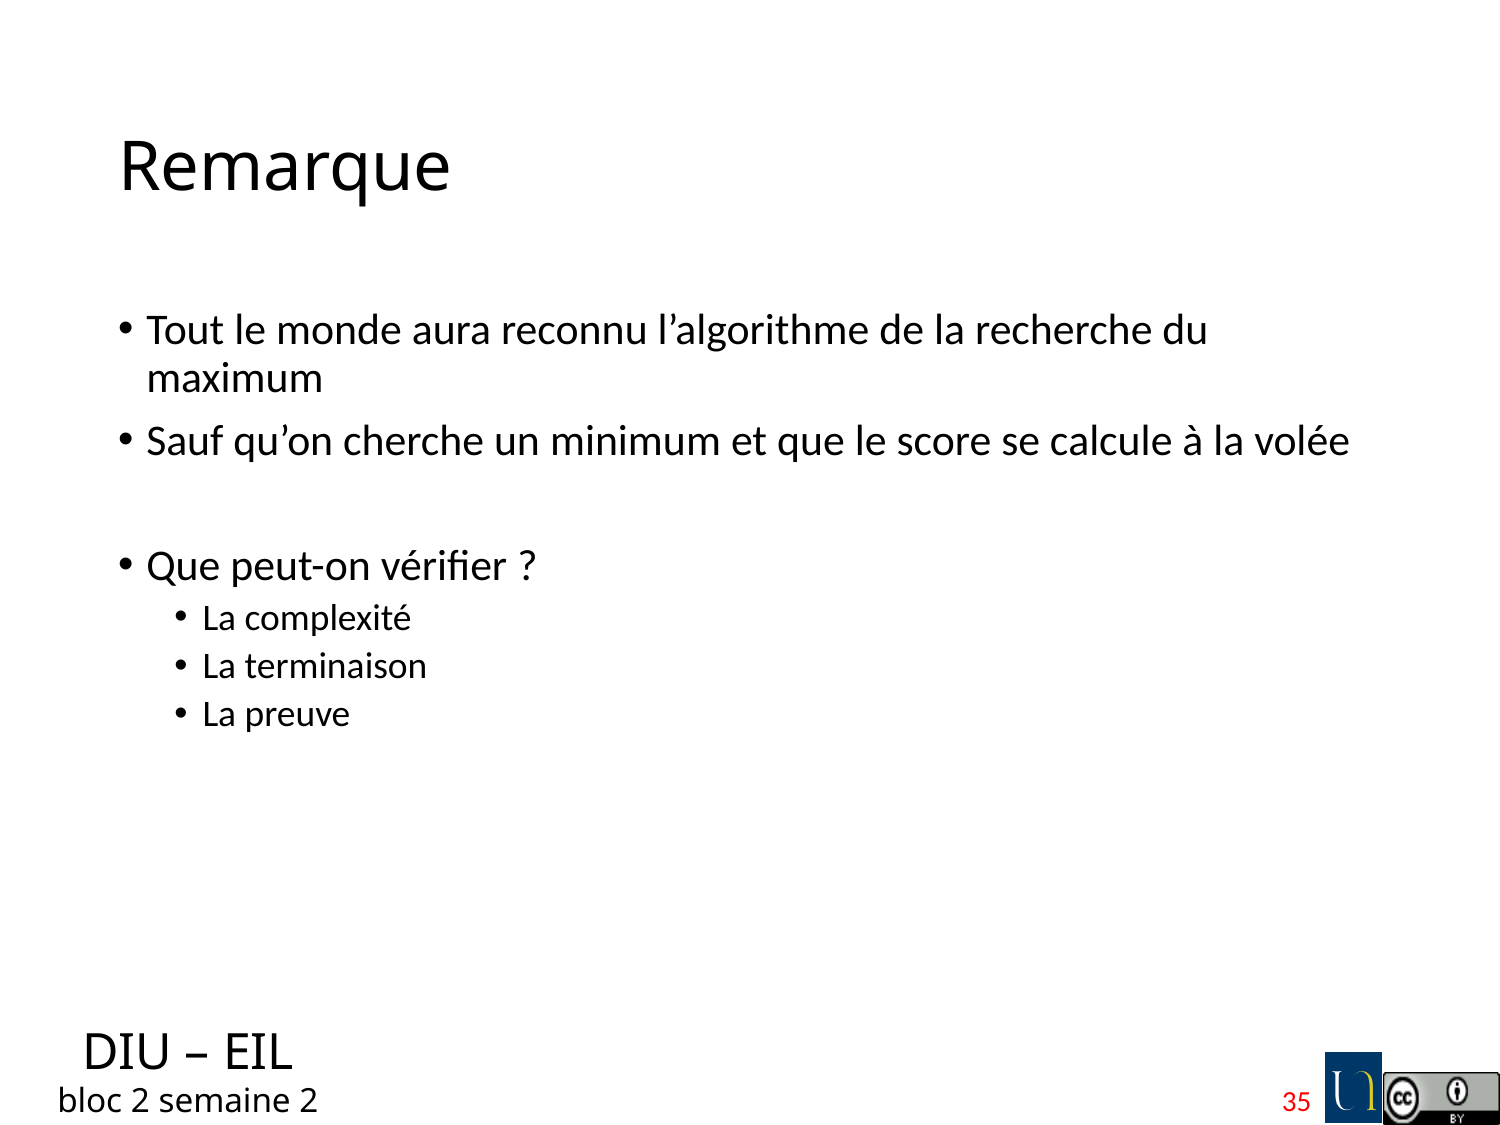

# Remarque
Tout le monde aura reconnu l’algorithme de la recherche du maximum
Sauf qu’on cherche un minimum et que le score se calcule à la volée
Que peut-on vérifier ?
La complexité
La terminaison
La preuve